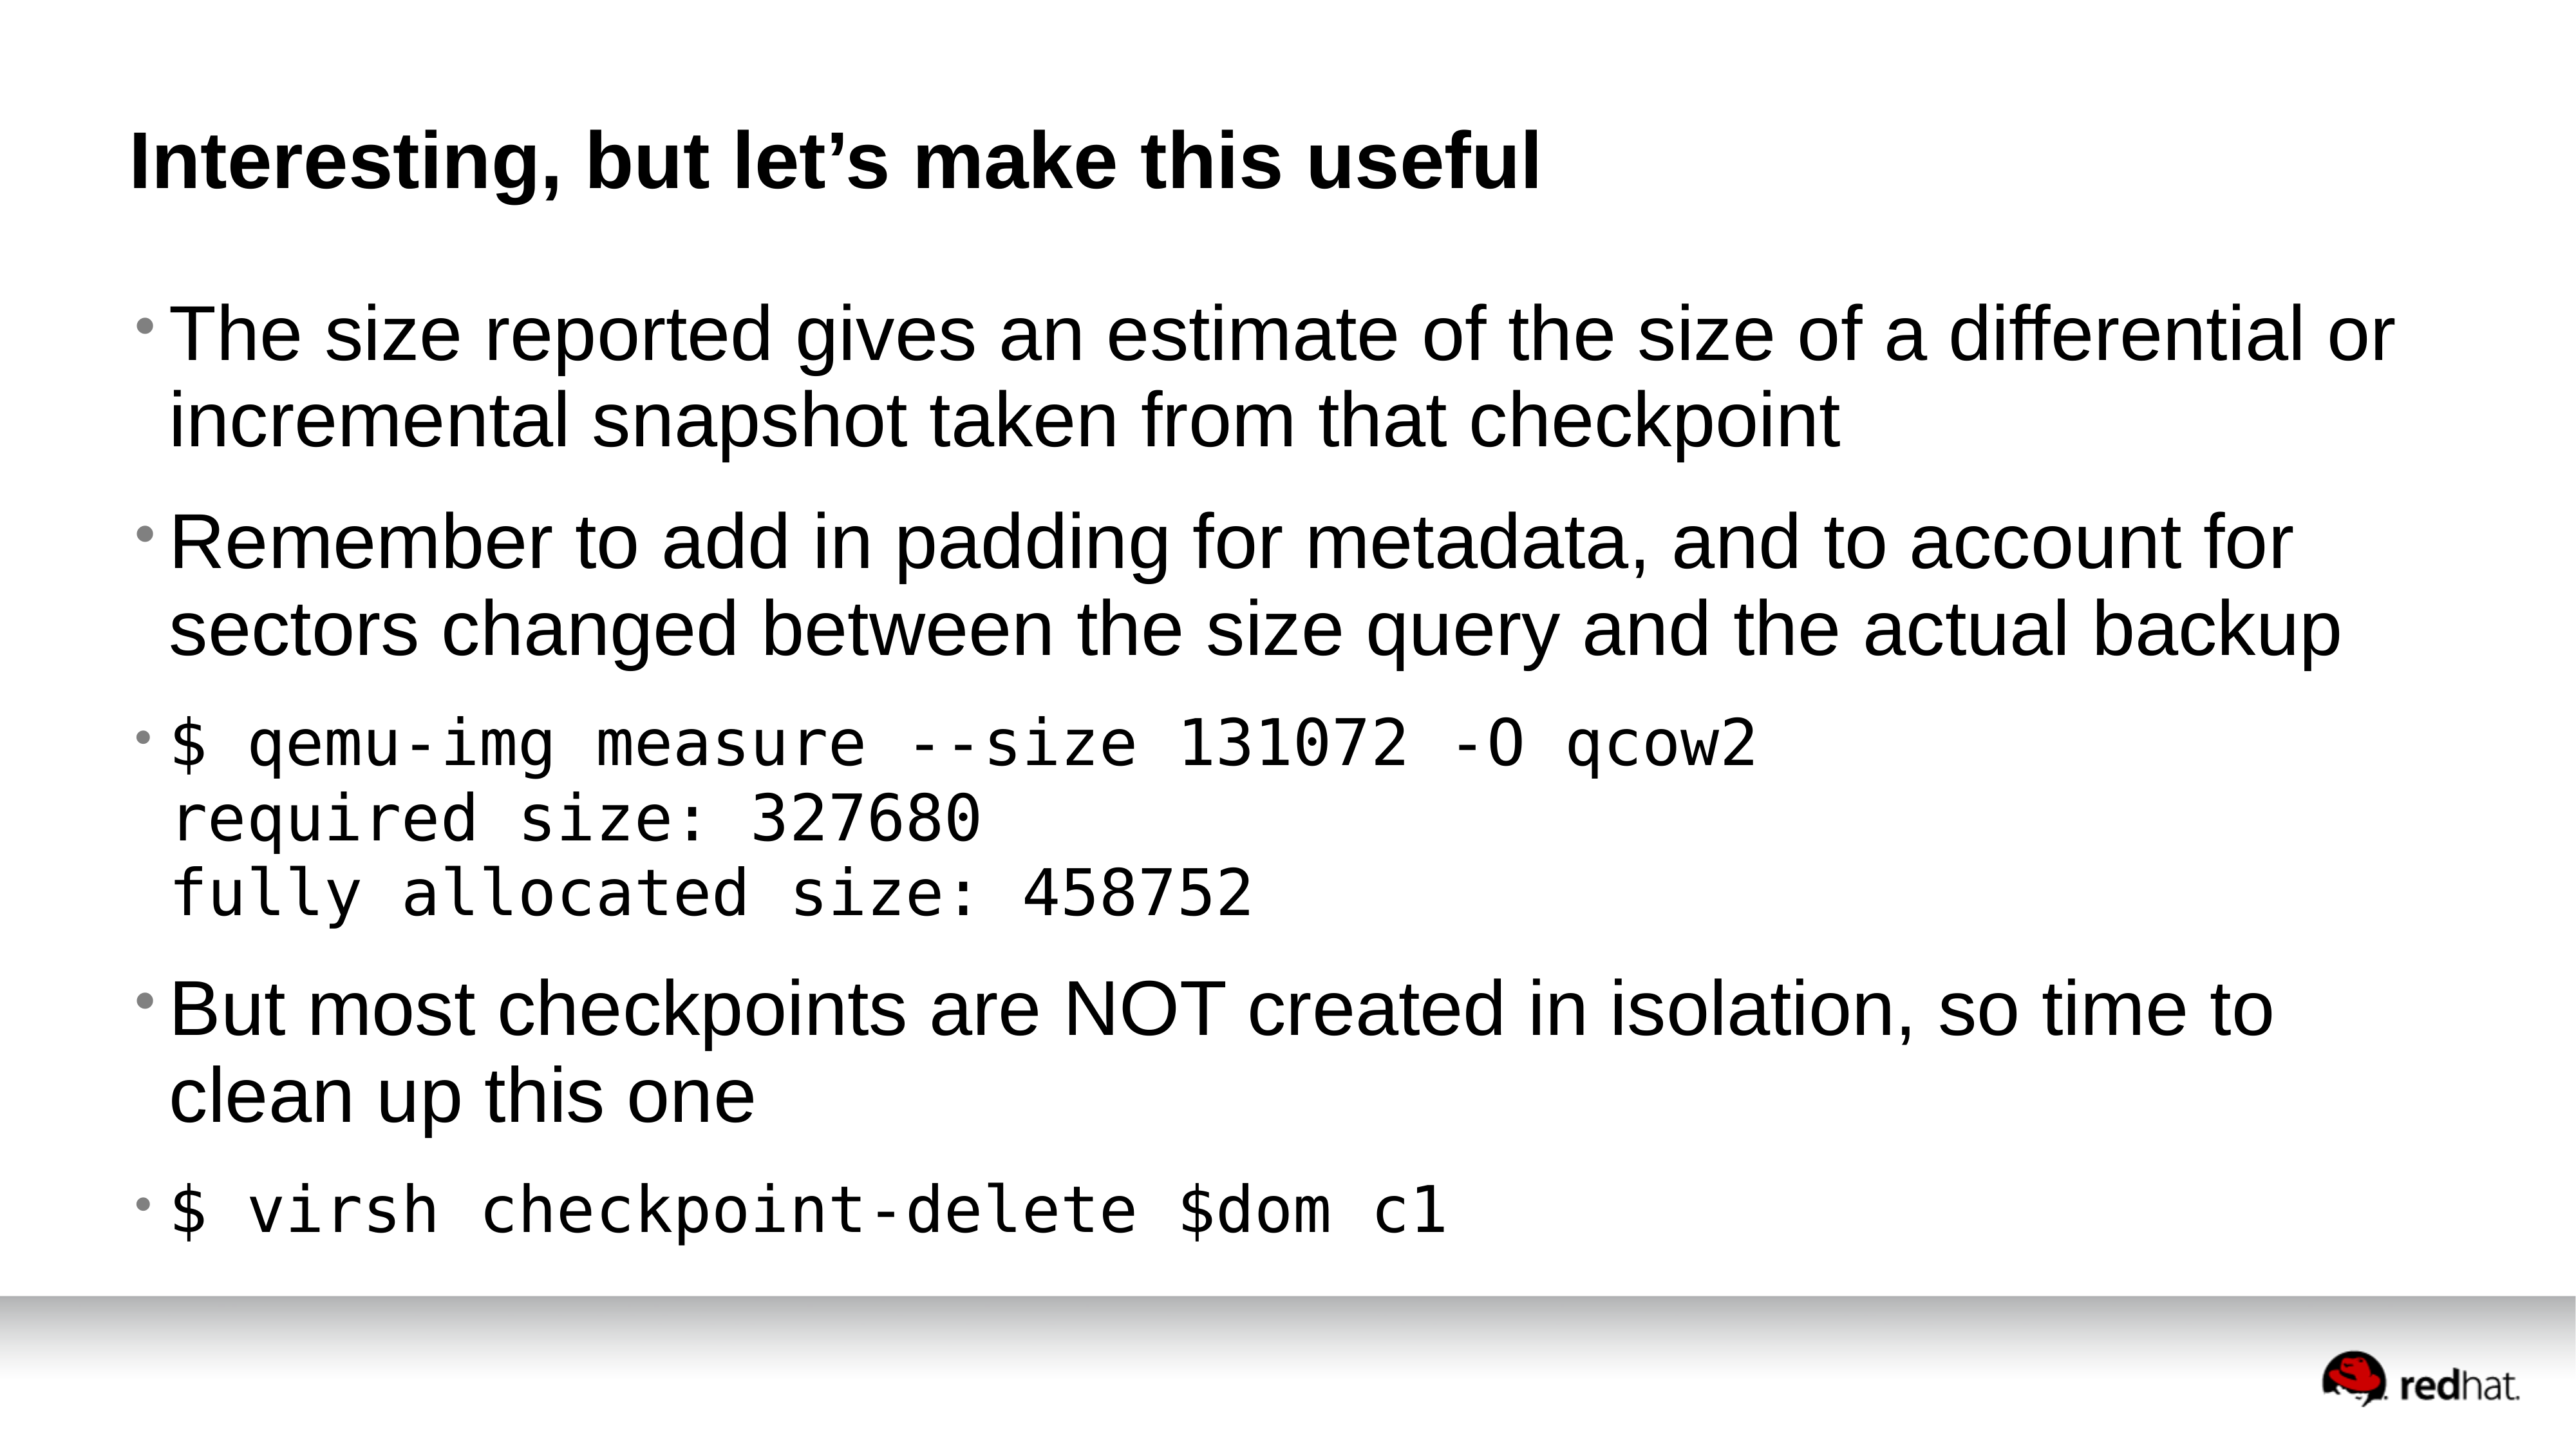

# Interesting, but let’s make this useful
The size reported gives an estimate of the size of a differential or incremental snapshot taken from that checkpoint
Remember to add in padding for metadata, and to account for sectors changed between the size query and the actual backup
$ qemu-img measure --size 131072 -O qcow2
required size: 327680
fully allocated size: 458752
But most checkpoints are NOT created in isolation, so time to clean up this one
$ virsh checkpoint-delete $dom c1